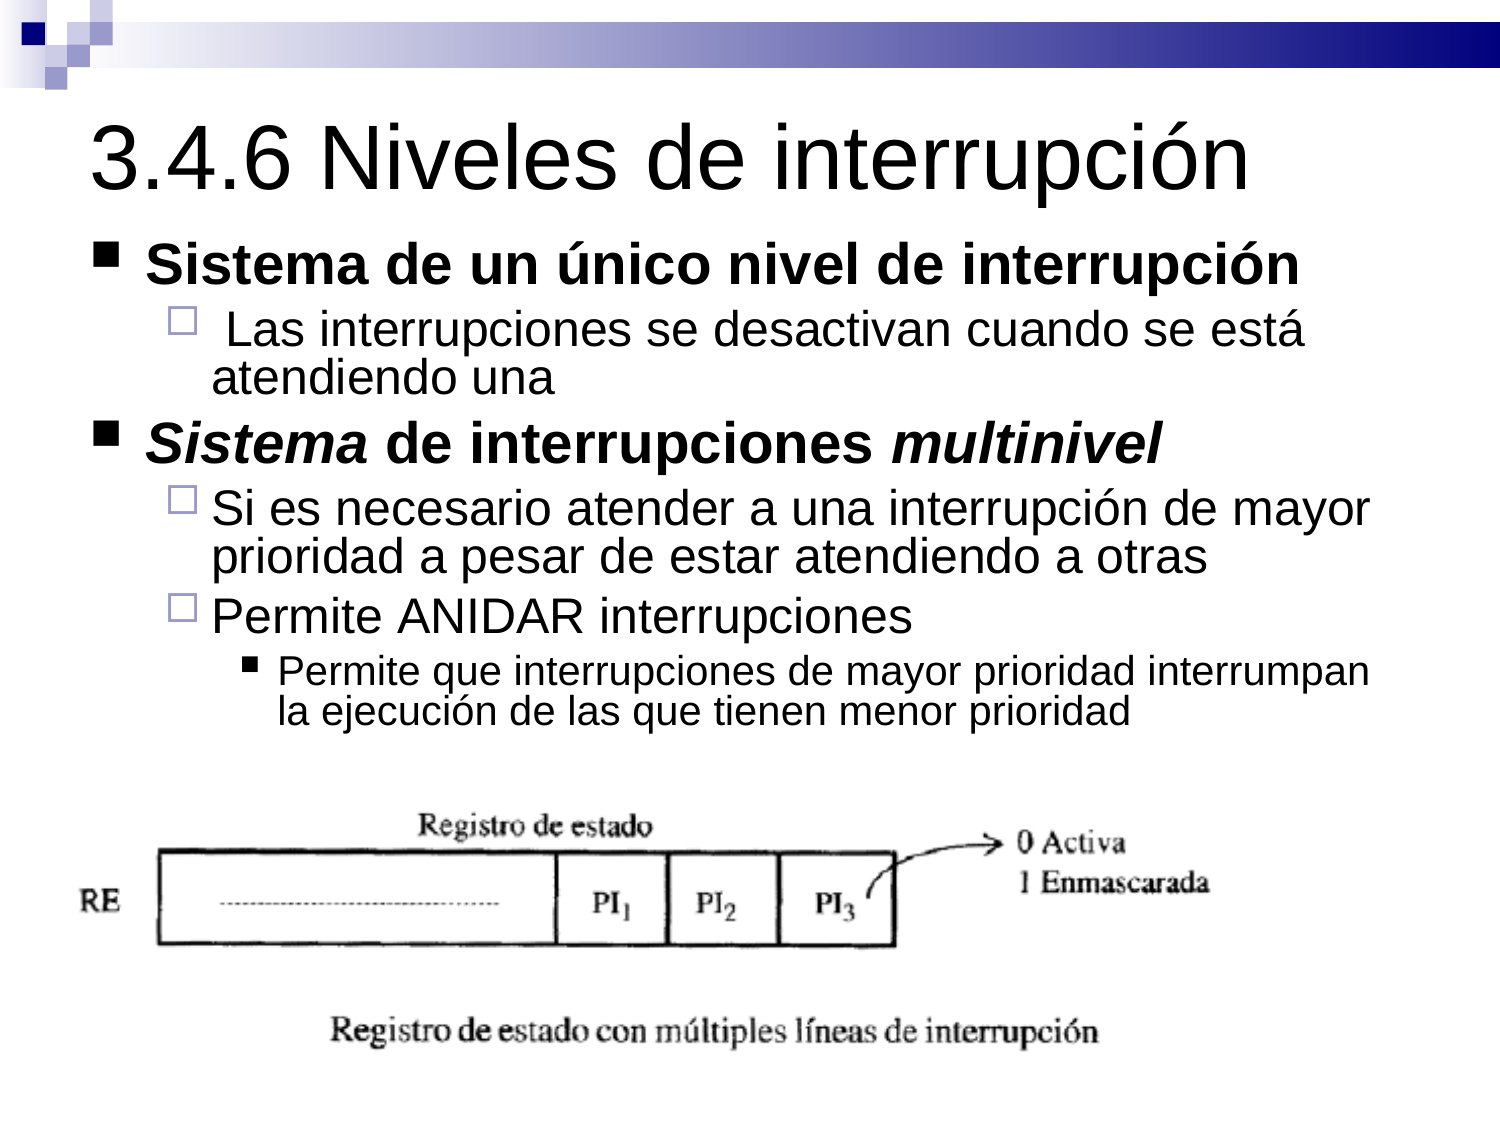

# 3.4.6 Niveles de interrupción
Sistema de un único nivel de interrupción
 Las interrupciones se desactivan cuando se está atendiendo una
Sistema de interrupciones multinivel
Si es necesario atender a una interrupción de mayor prioridad a pesar de estar atendiendo a otras
Permite ANIDAR interrupciones
Permite que interrupciones de mayor prioridad interrumpan la ejecución de las que tienen menor prioridad